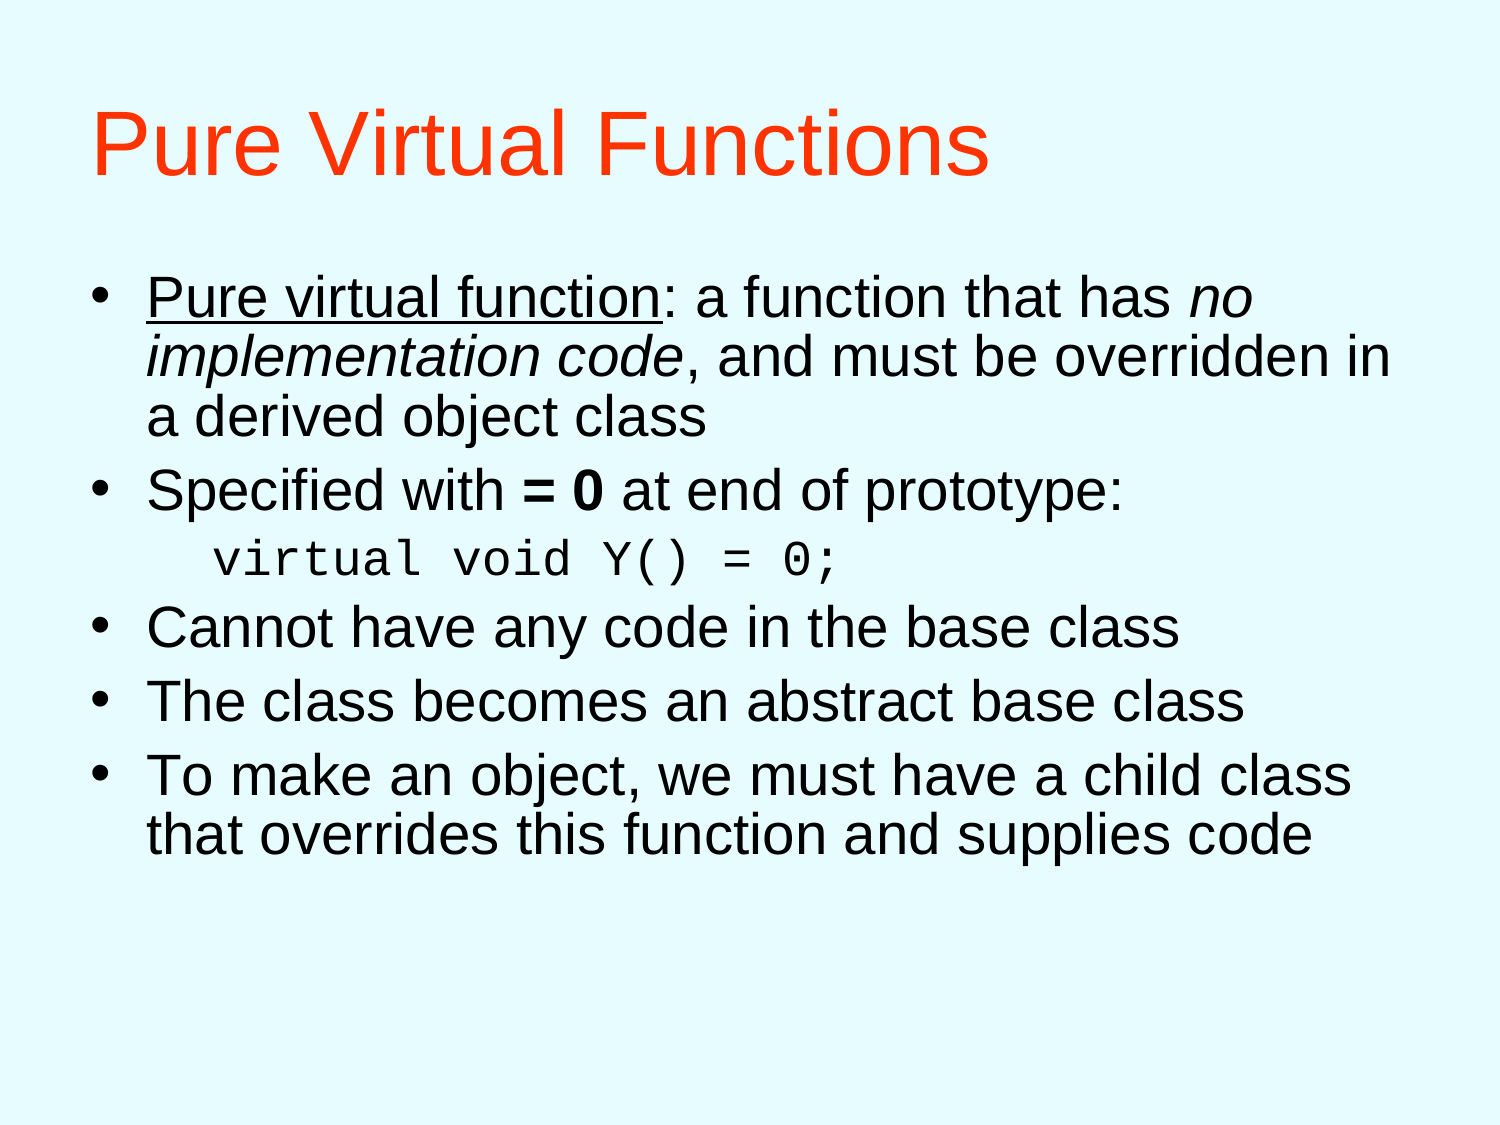

# Pure Virtual Functions
Pure virtual function: a function that has no implementation code, and must be overridden in a derived object class
Specified with = 0 at end of prototype:
	virtual void Y() = 0;
Cannot have any code in the base class
The class becomes an abstract base class
To make an object, we must have a child class that overrides this function and supplies code